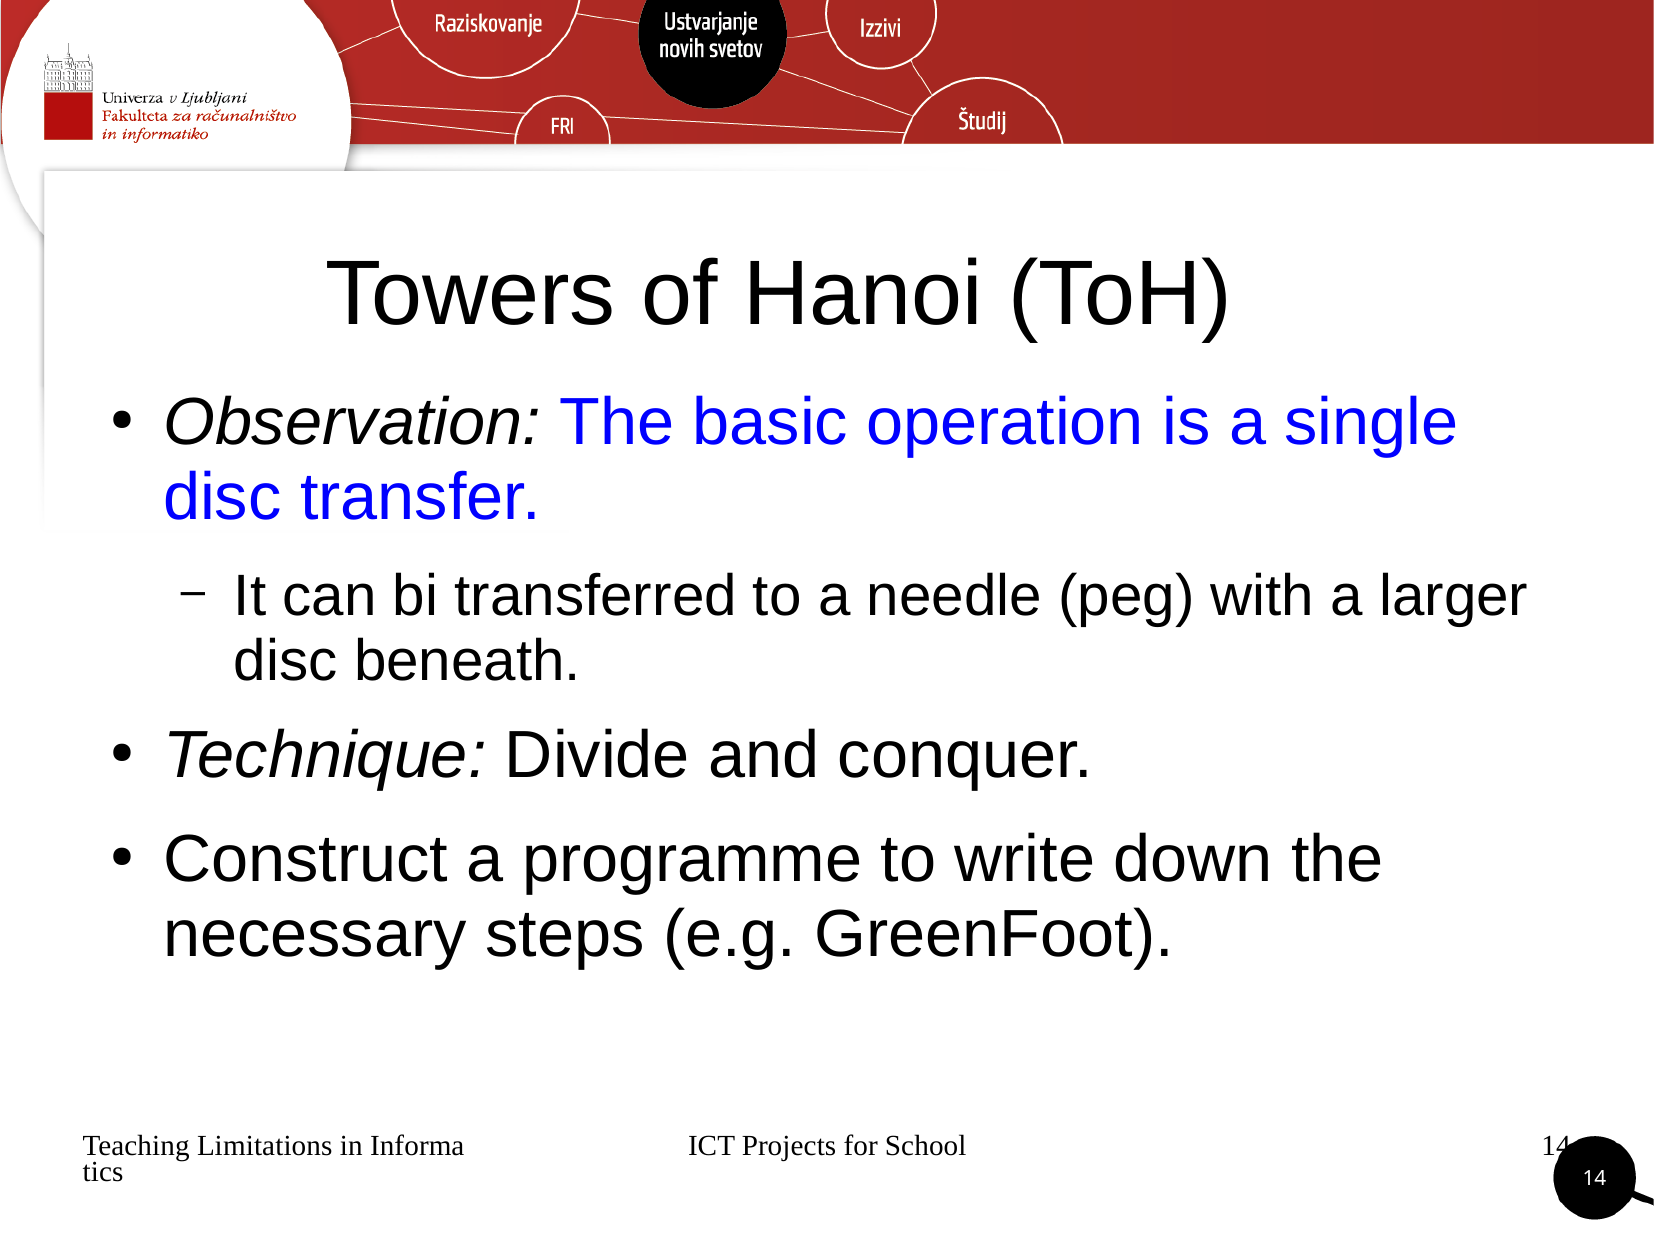

# Towers of Hanoi (ToH)
Observation: The basic operation is a single disc transfer.
It can bi transferred to a needle (peg) with a larger disc beneath.
Technique: Divide and conquer.
Construct a programme to write down the necessary steps (e.g. GreenFoot).
Teaching Limitations in Informatics
ICT Projects for School
14